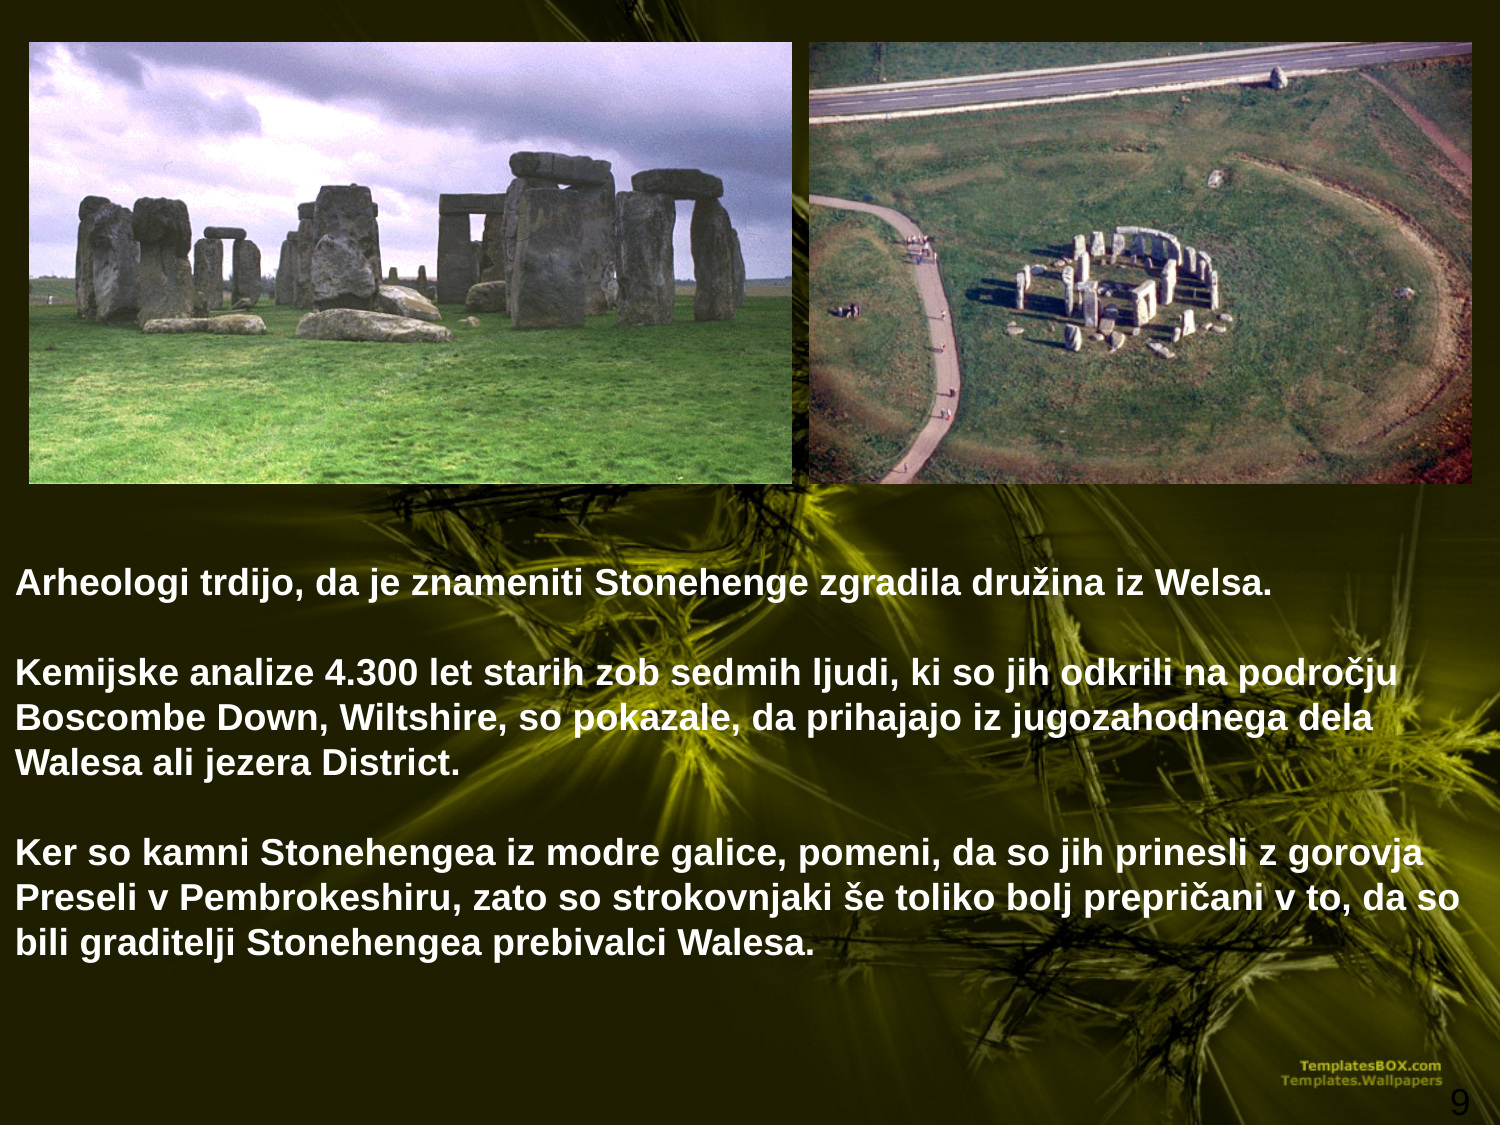

#
Arheologi trdijo, da je znameniti Stonehenge zgradila družina iz Welsa.
Kemijske analize 4.300 let starih zob sedmih ljudi, ki so jih odkrili na področju Boscombe Down, Wiltshire, so pokazale, da prihajajo iz jugozahodnega dela Walesa ali jezera District.
Ker so kamni Stonehengea iz modre galice, pomeni, da so jih prinesli z gorovja Preseli v Pembrokeshiru, zato so strokovnjaki še toliko bolj prepričani v to, da so bili graditelji Stonehengea prebivalci Walesa.
9